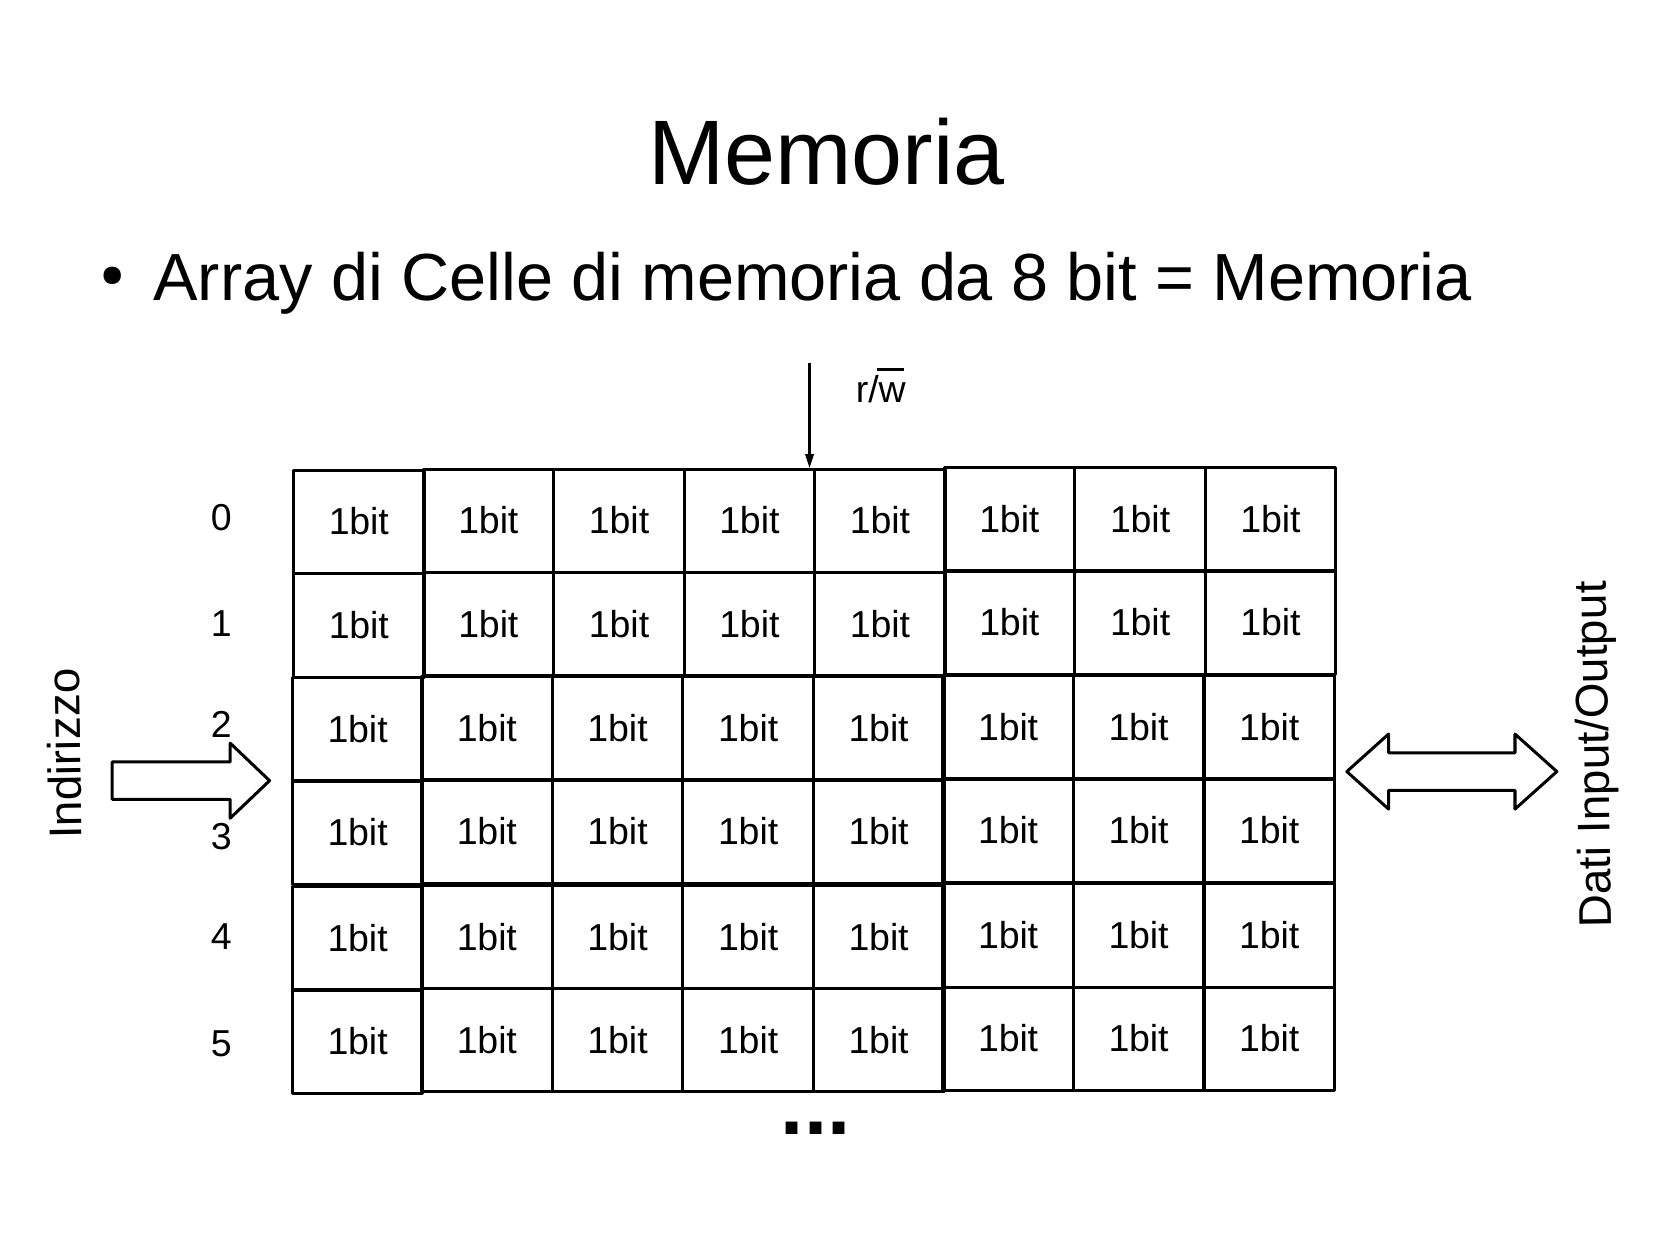

# Memoria
Array di Celle di memoria da 8 bit = Memoria
r/w
1bit
1bit
1bit
1bit
1bit
1bit
1bit
1bit
0
1bit
1bit
1bit
1bit
1bit
1bit
1bit
1bit
Indirizzo
1
Dati Input/Output
1bit
1bit
1bit
1bit
1bit
1bit
1bit
1bit
2
1bit
1bit
1bit
1bit
1bit
1bit
1bit
1bit
3
1bit
1bit
1bit
1bit
1bit
1bit
1bit
1bit
4
1bit
1bit
1bit
1bit
1bit
1bit
1bit
1bit
5
...